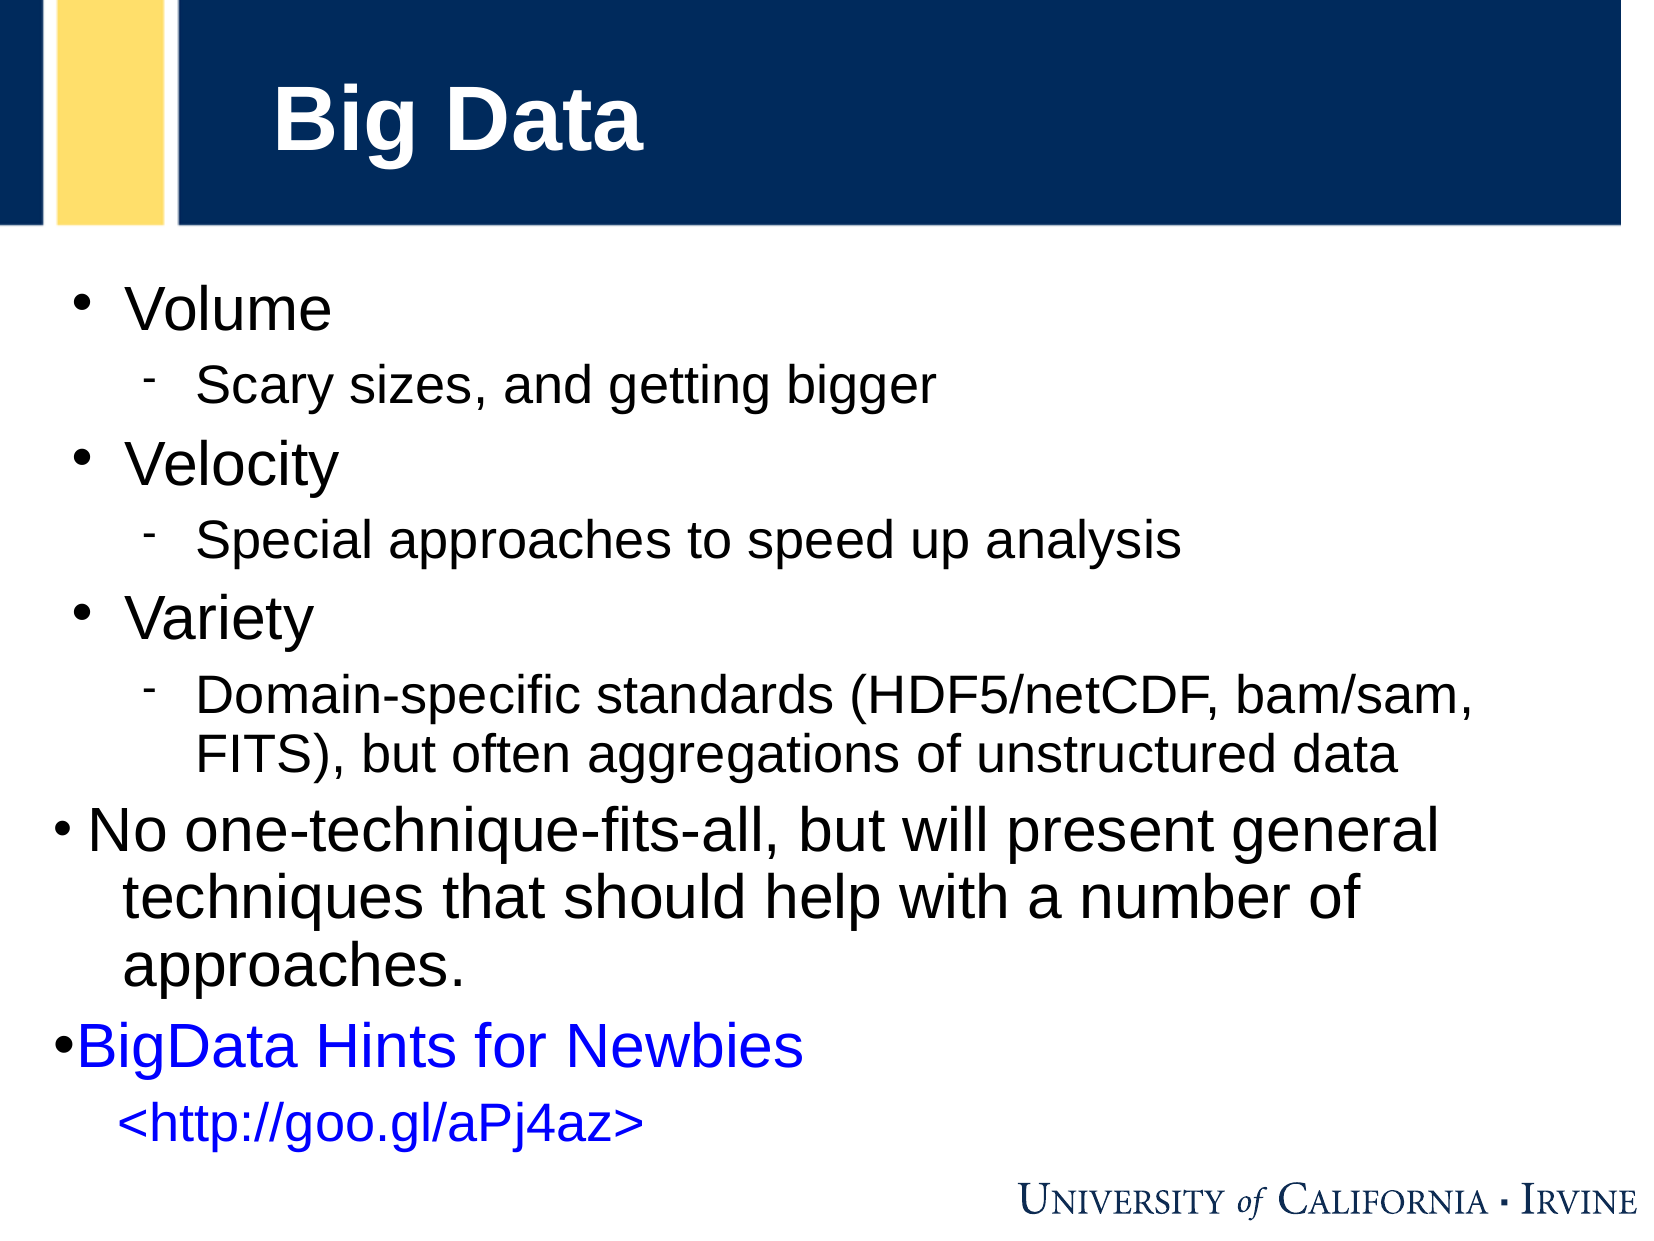

# Big Data
Volume
Scary sizes, and getting bigger
Velocity
Special approaches to speed up analysis
Variety
Domain-specific standards (HDF5/netCDF, bam/sam, FITS), but often aggregations of unstructured data
 No one-technique-fits-all, but will present general
 techniques that should help with a number of
 approaches.
BigData Hints for Newbies
 <http://goo.gl/aPj4az>